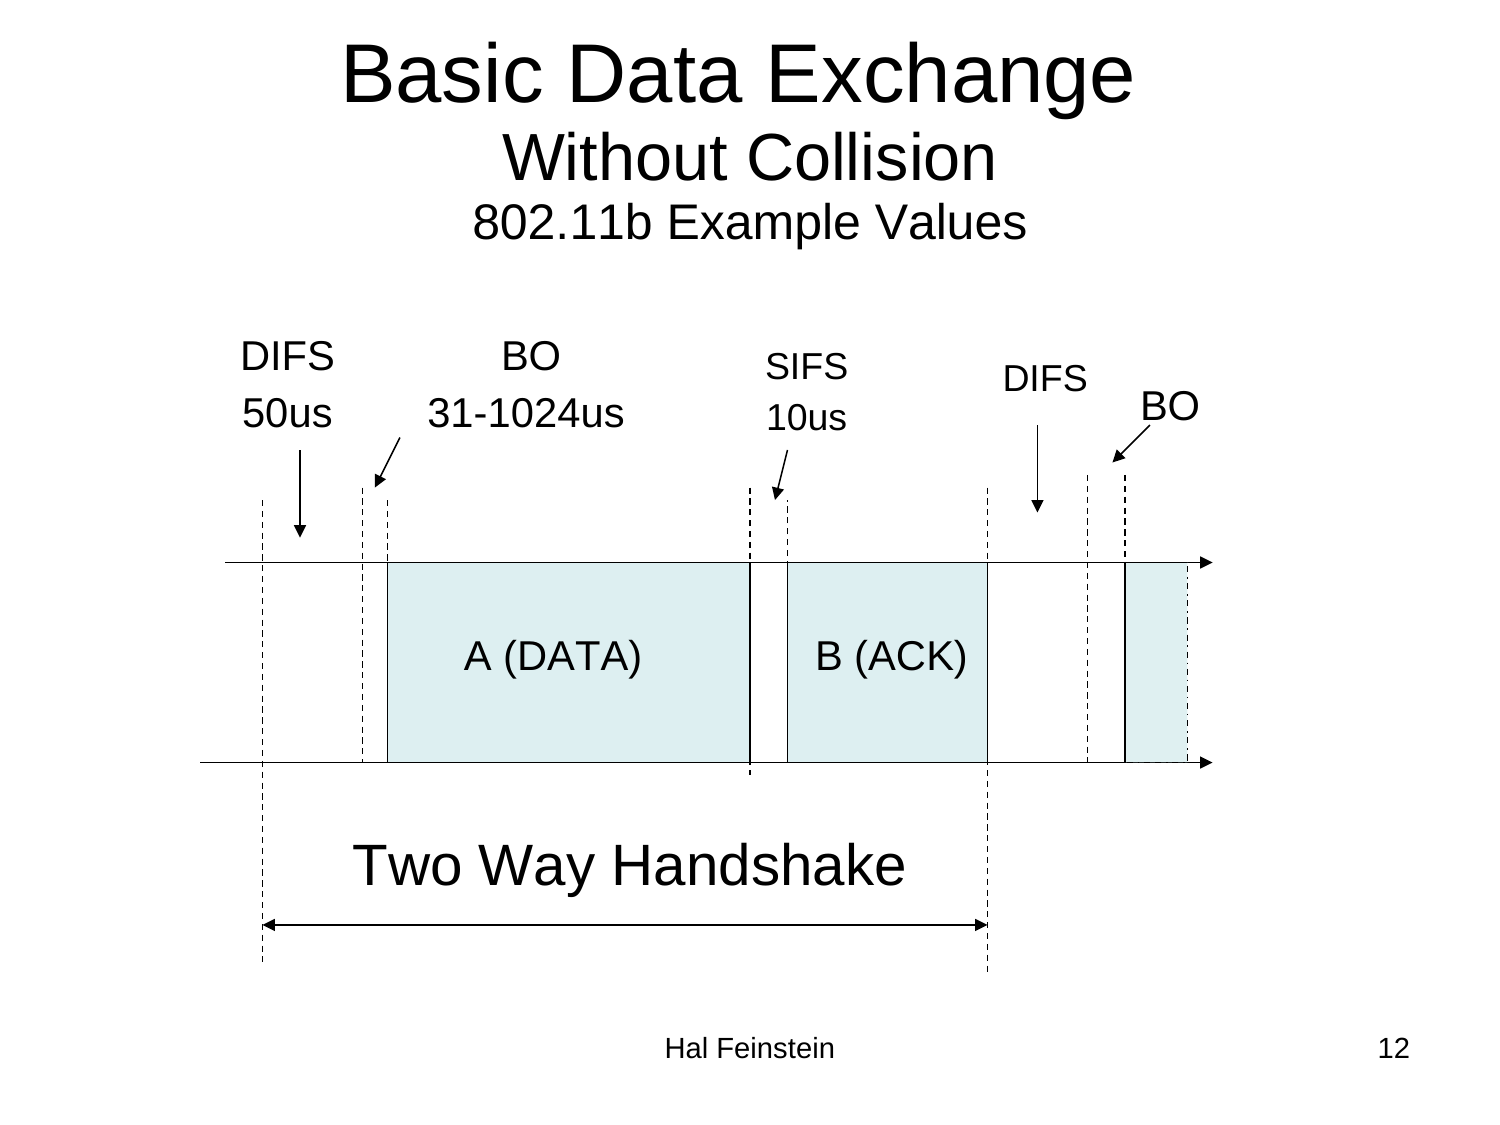

# Basic Data Exchange Without Collision 802.11b Example Values
DIFS
50us
BO
31-1024us
SIFS
10us
DIFS
BO
A (DATA)
B (ACK)
Two Way Handshake
Hal Feinstein
12